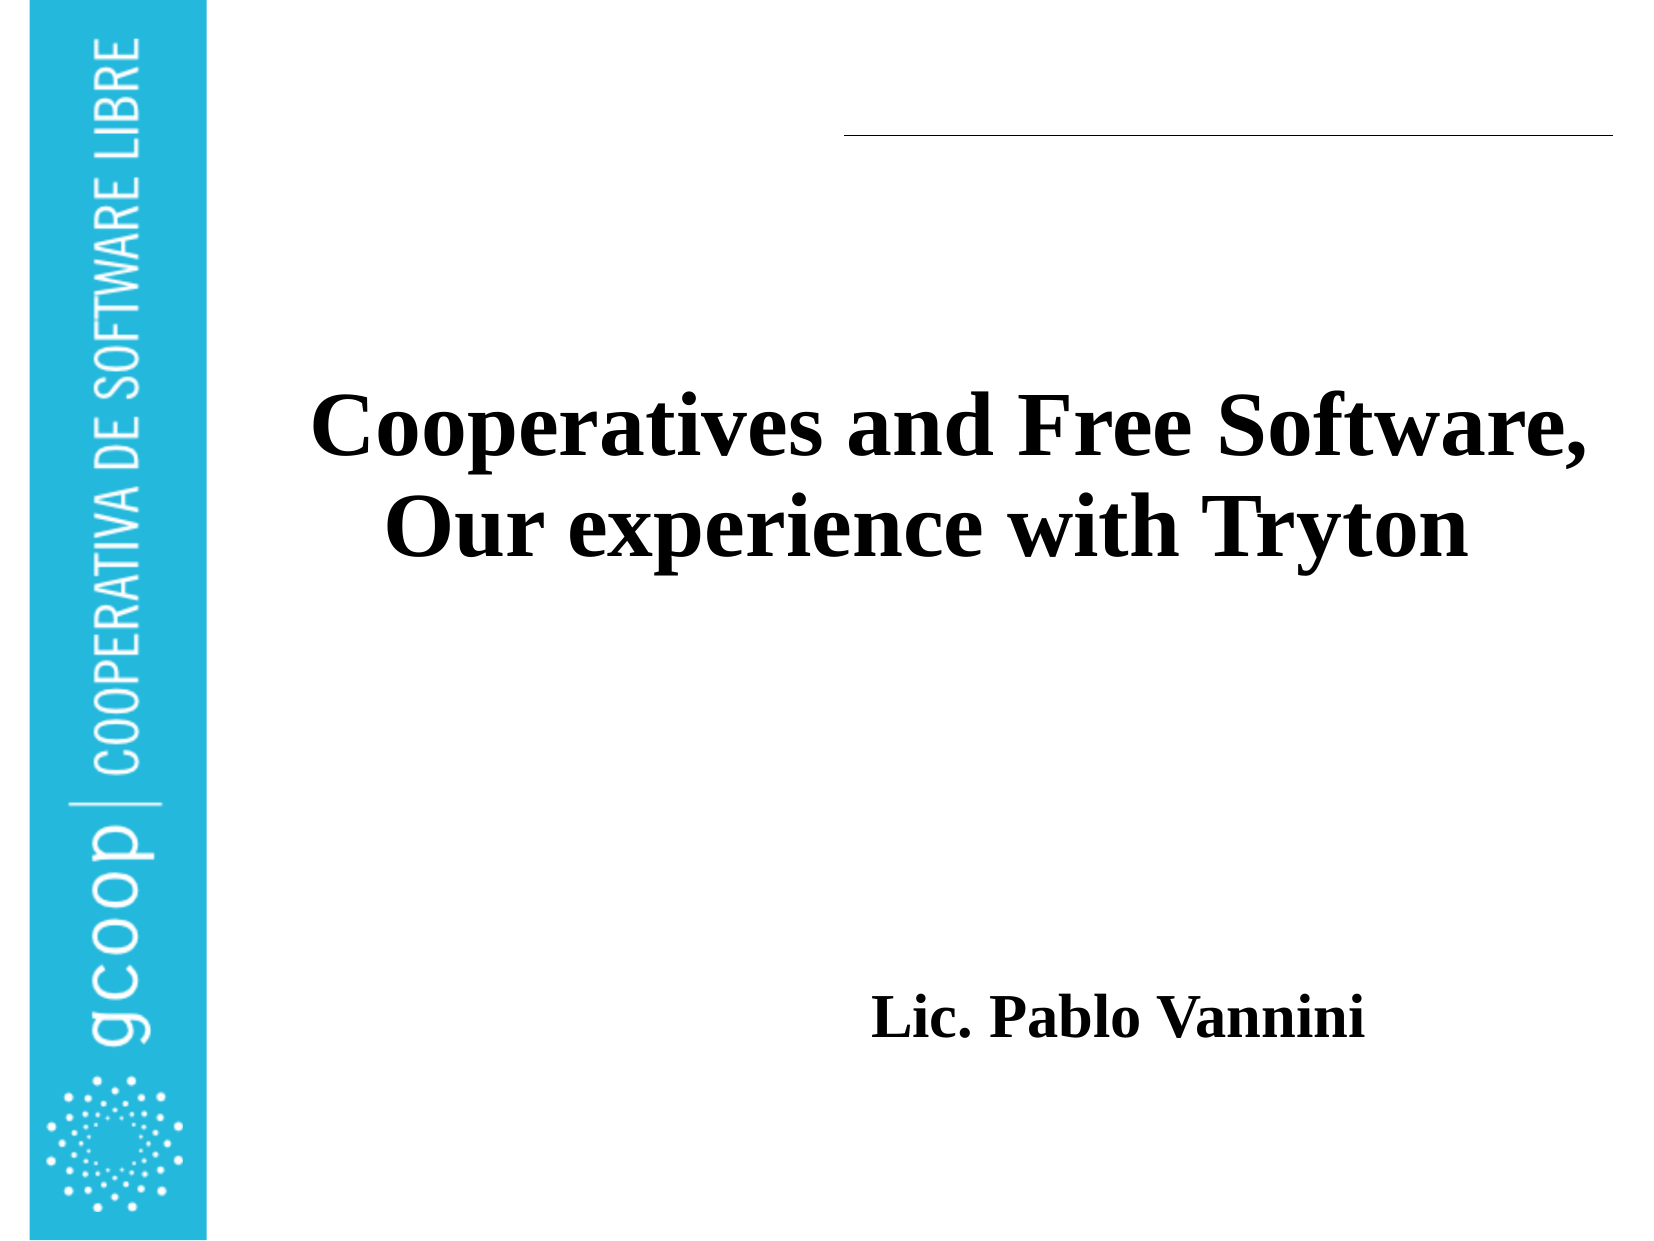

Cooperatives and Free Software, Our experience with Tryton
Lic. Pablo Vannini